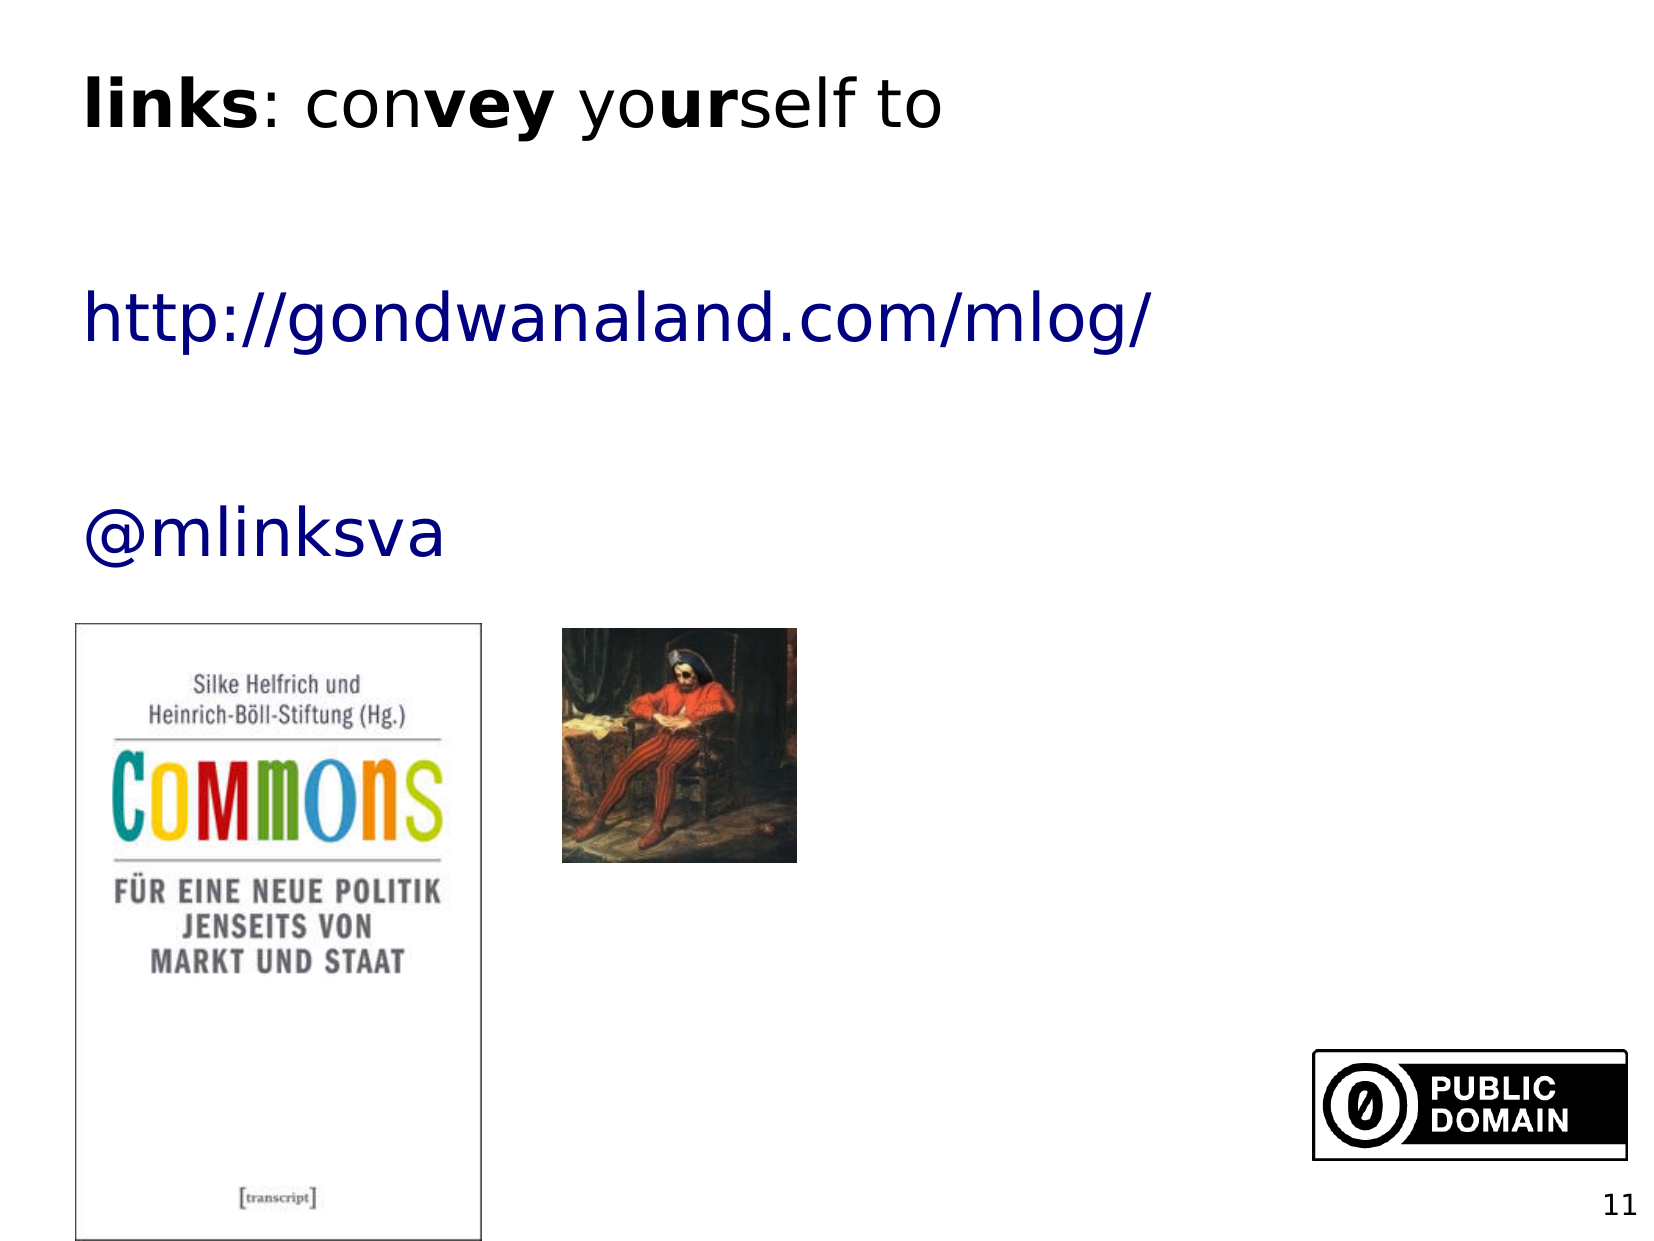

# links: convey yourself to
http://gondwanaland.com/mlog/
@mlinksva